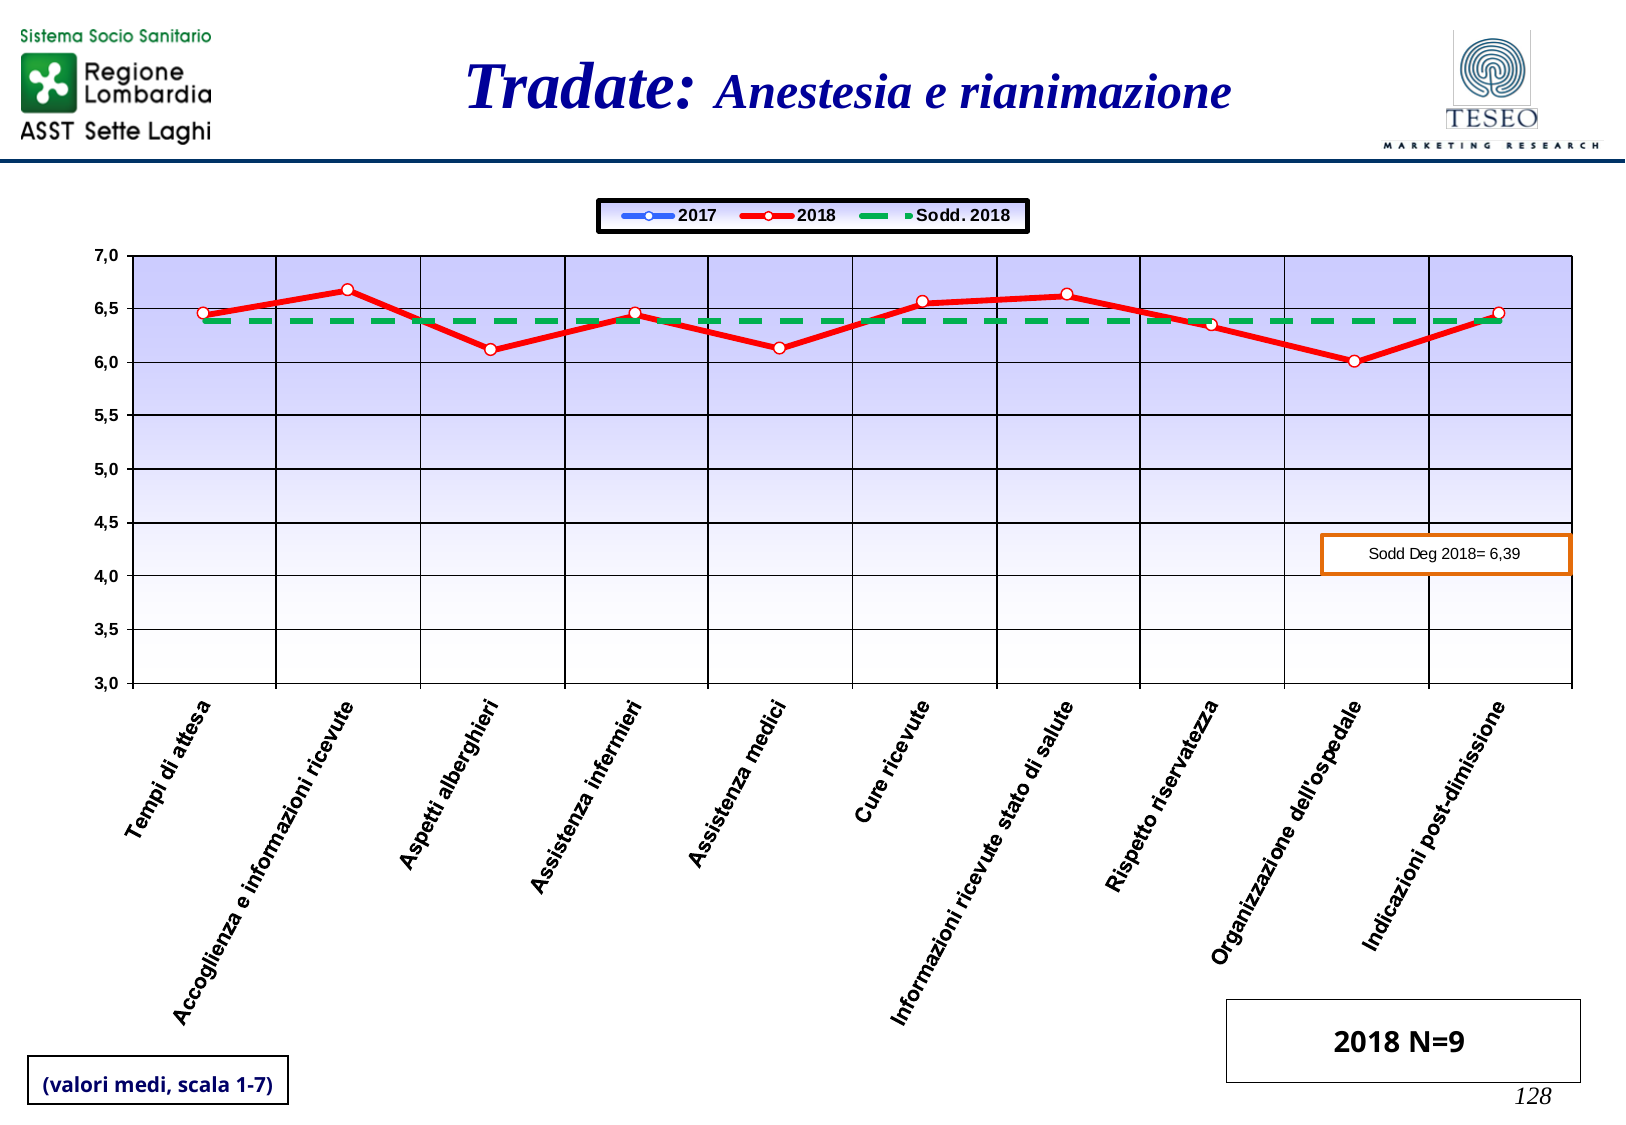

Tradate: Anestesia e rianimazione
2018 N=9
(valori medi, scala 1-7)